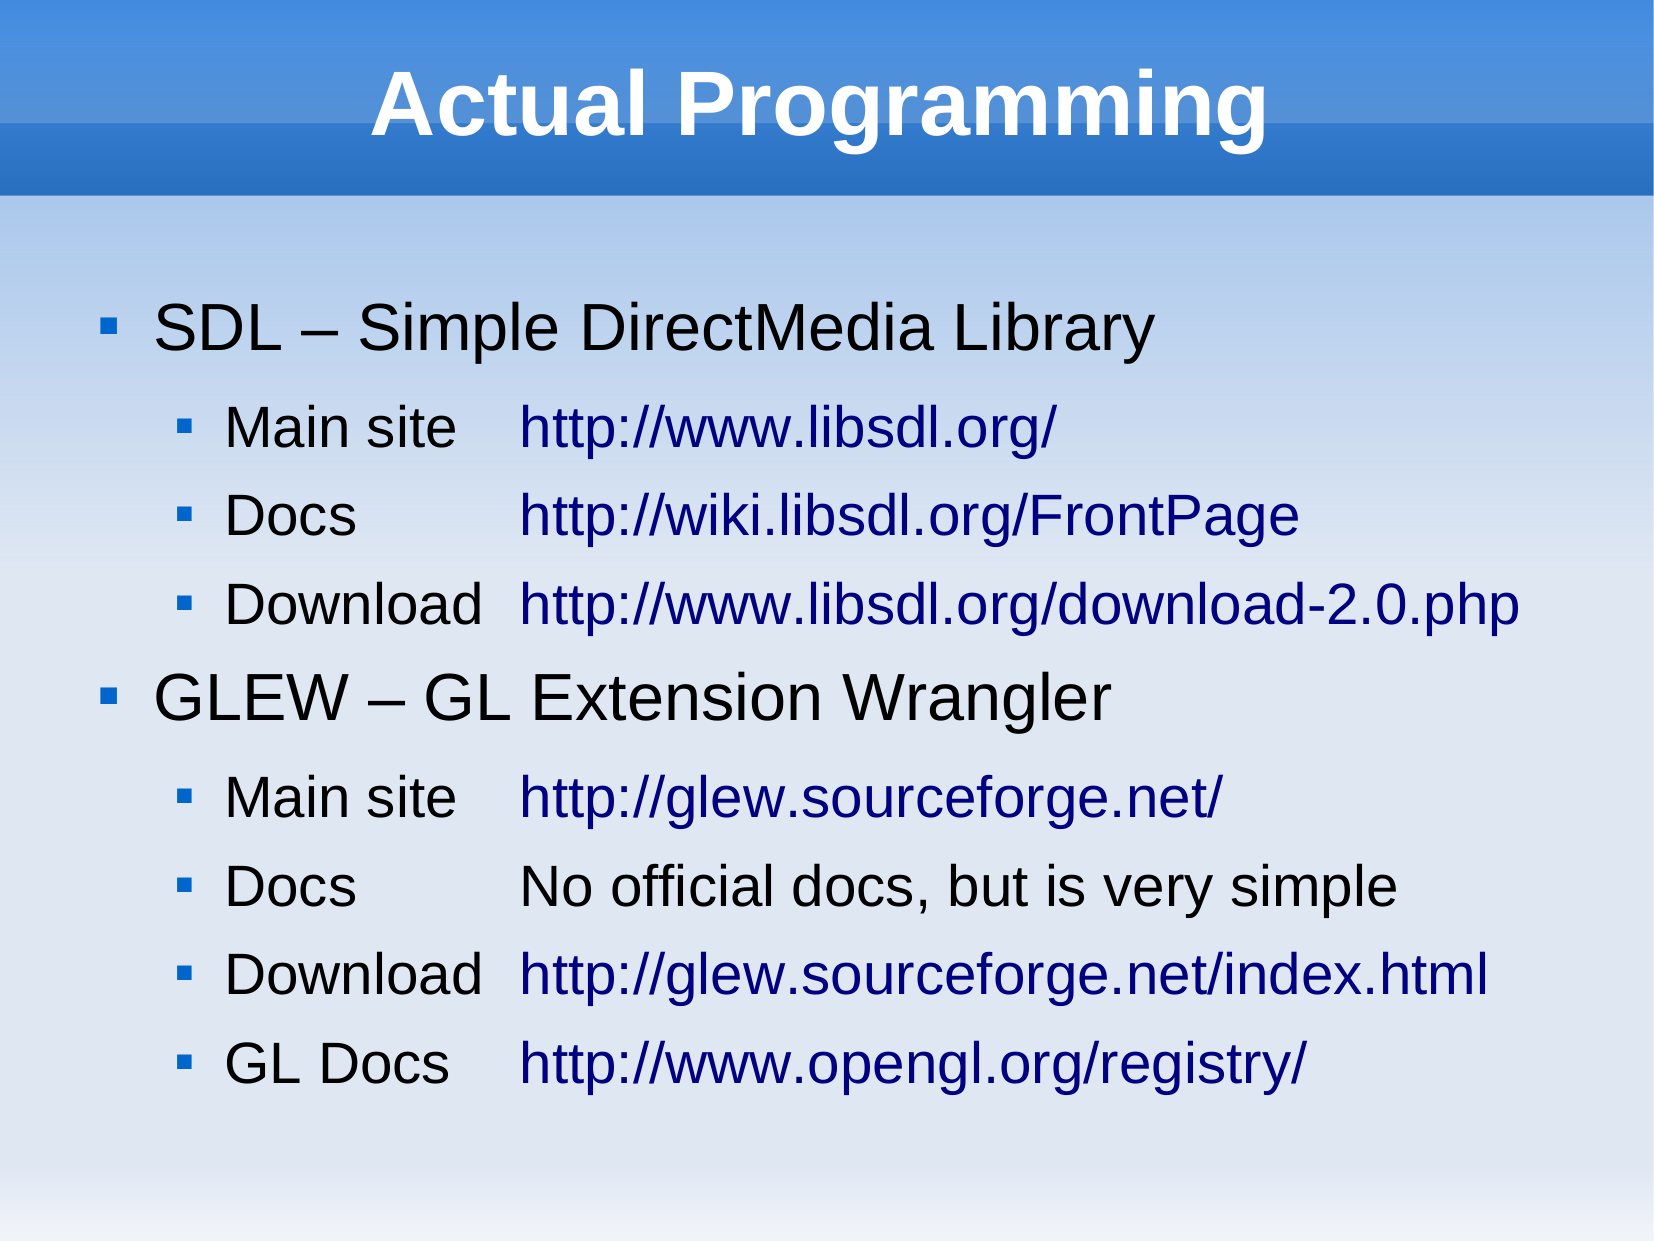

# Actual Programming
SDL – Simple DirectMedia Library
Main site	http://www.libsdl.org/
Docs			http://wiki.libsdl.org/FrontPage
Download	http://www.libsdl.org/download-2.0.php
GLEW – GL Extension Wrangler
Main site	http://glew.sourceforge.net/
Docs			No official docs, but is very simple
Download	http://glew.sourceforge.net/index.html
GL Docs	http://www.opengl.org/registry/